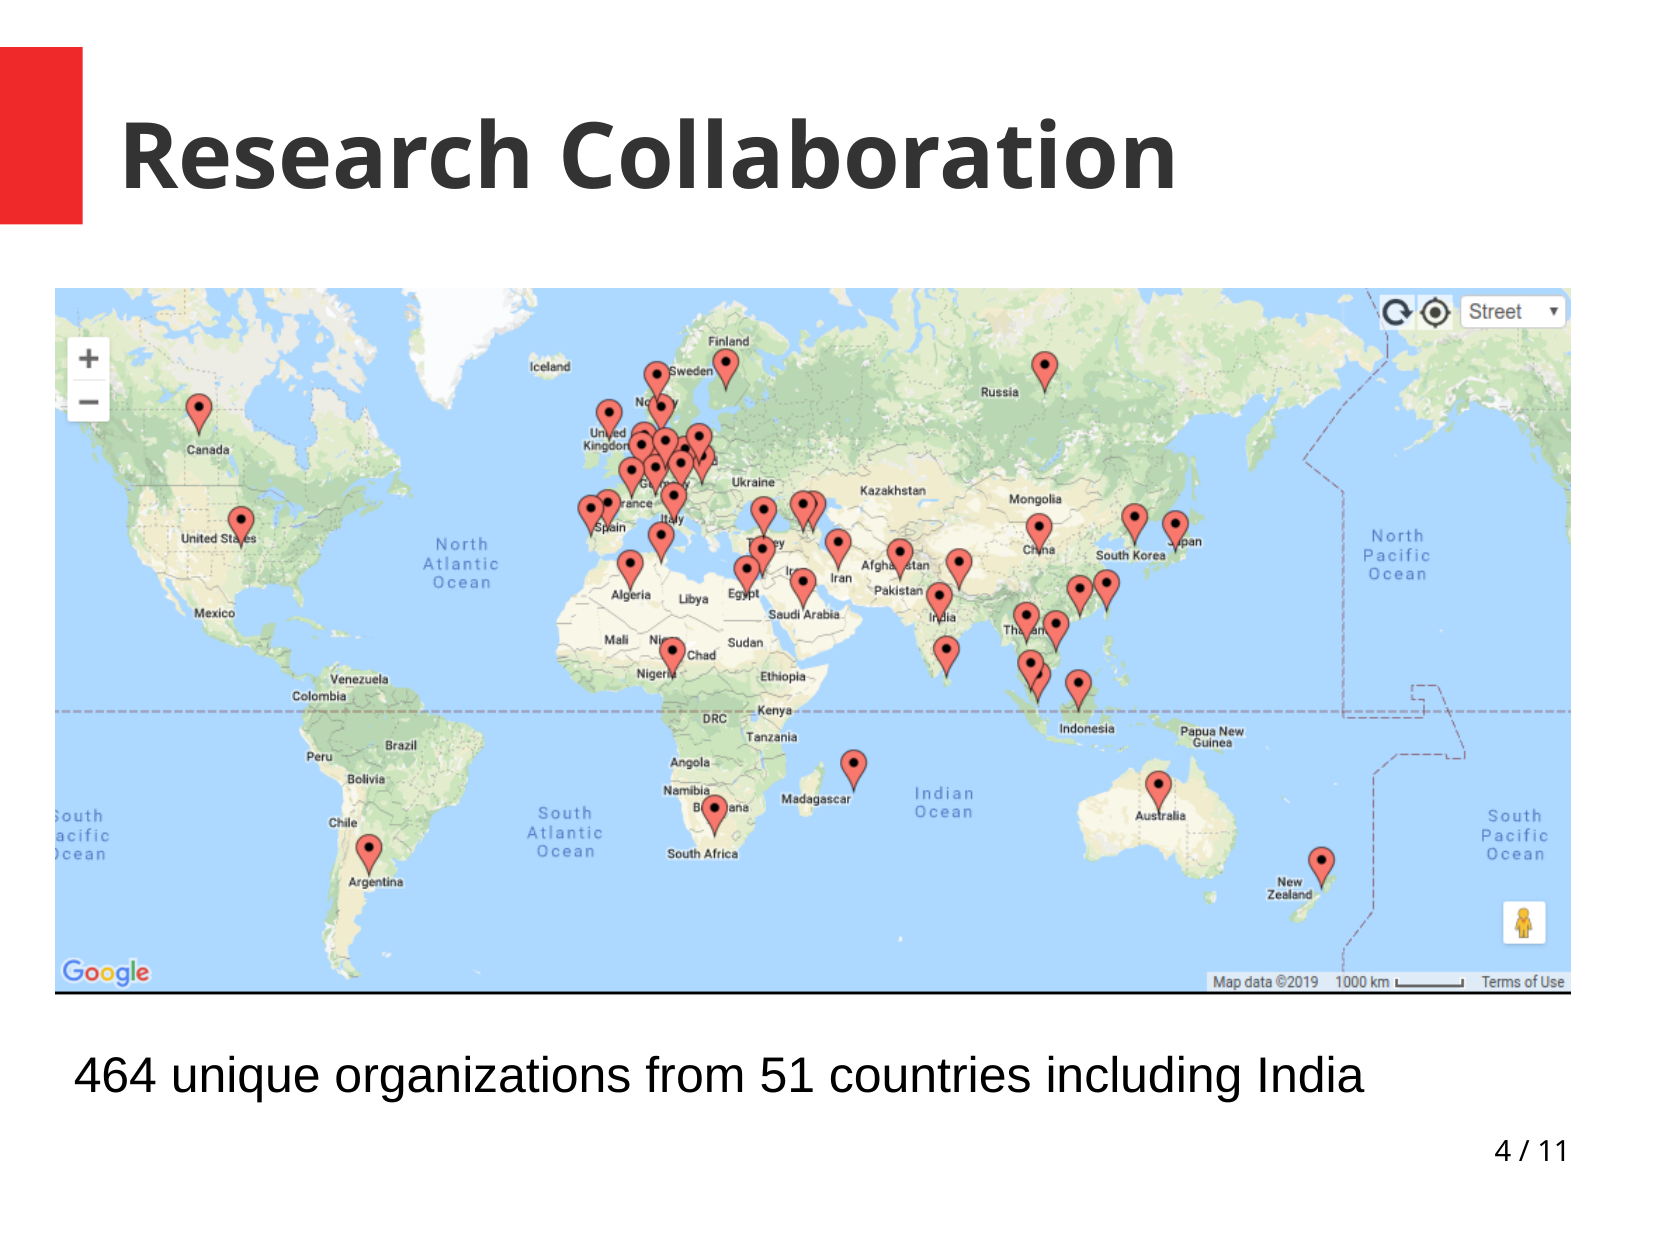

# Research Collaboration
464 unique organizations from 51 countries including India
4